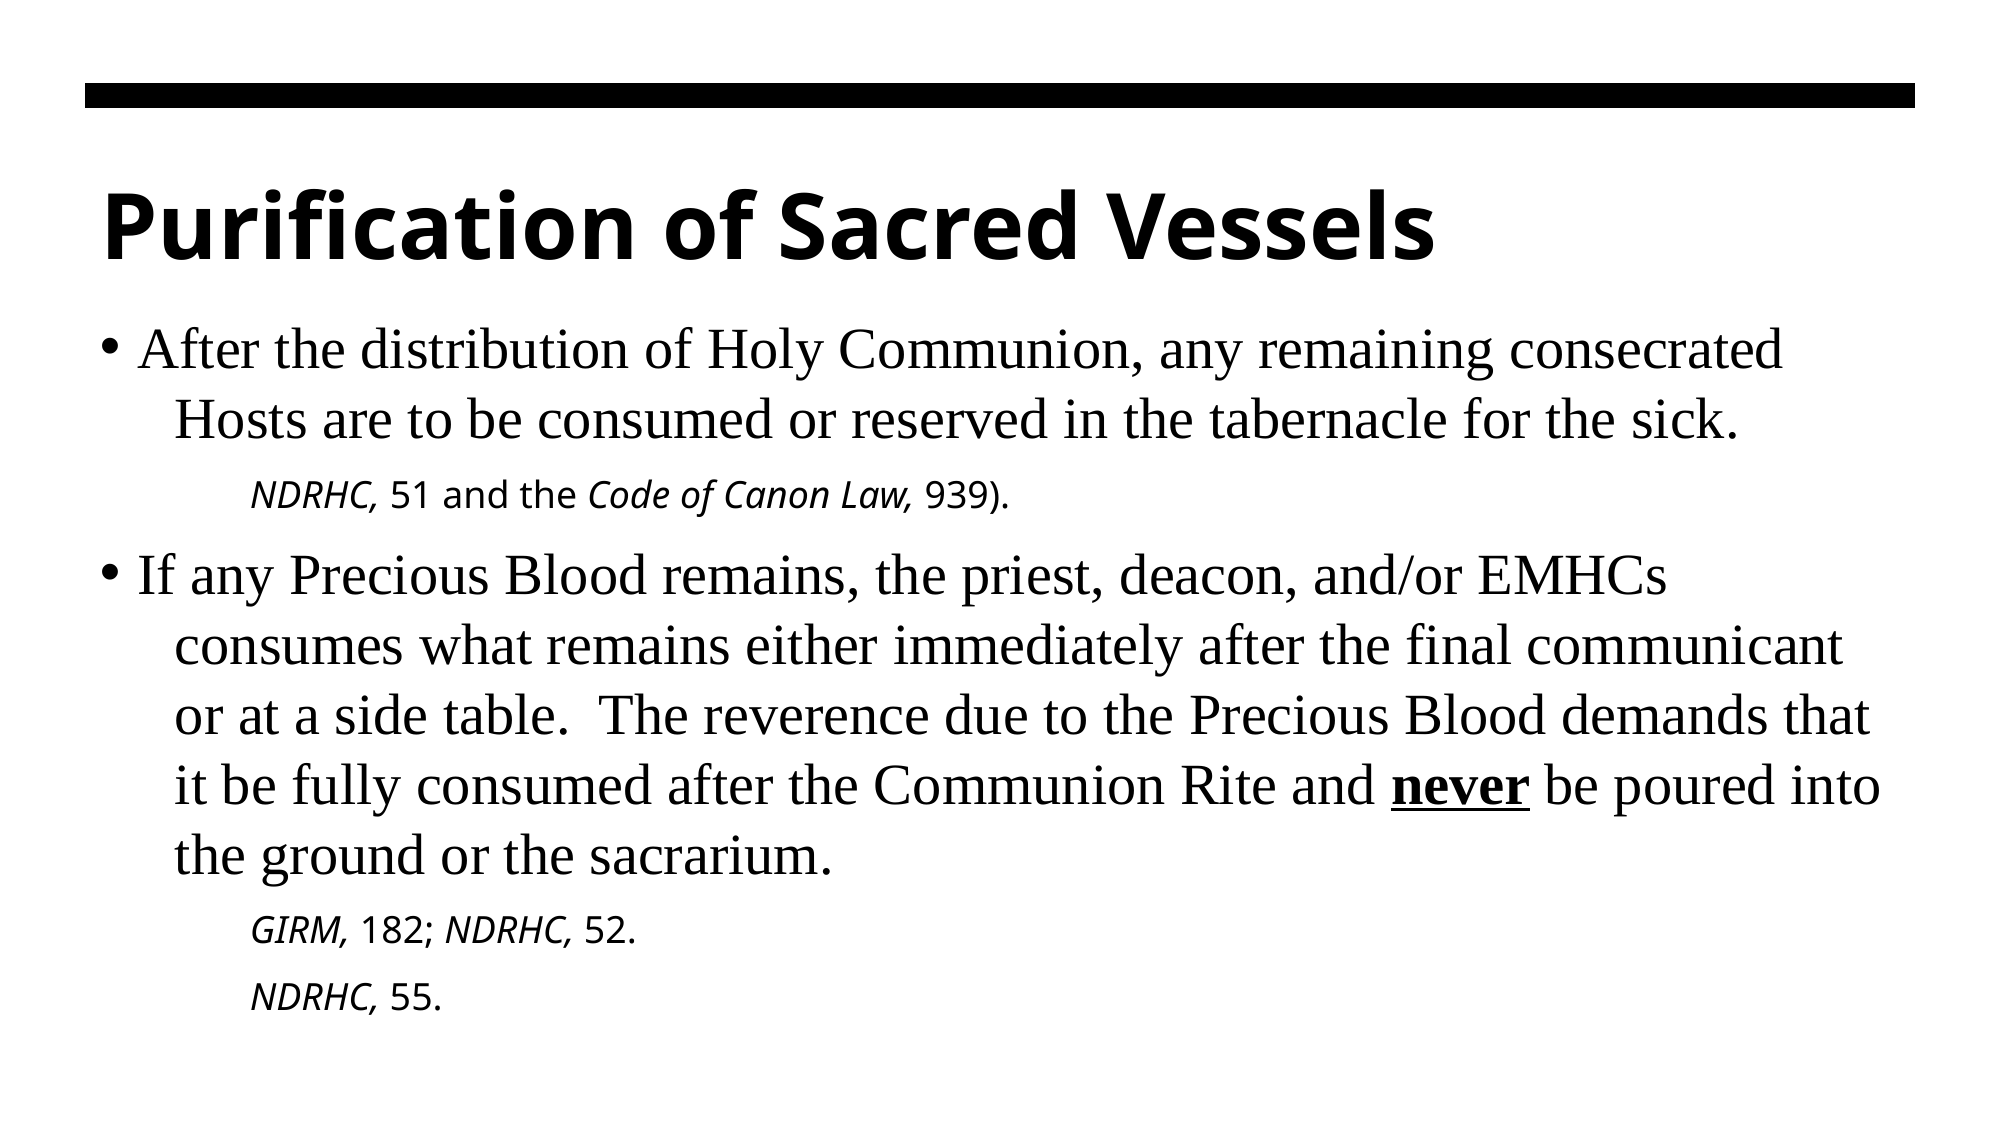

# Purification of Sacred Vessels
After the distribution of Holy Communion, any remaining consecrated Hosts are to be consumed or reserved in the tabernacle for the sick.
		NDRHC, 51 and the Code of Canon Law, 939).
If any Precious Blood remains, the priest, deacon, and/or EMHCs consumes what remains either immediately after the final communicant or at a side table. The reverence due to the Precious Blood demands that it be fully consumed after the Communion Rite and never be poured into the ground or the sacrarium.
		GIRM, 182; NDRHC, 52.
		NDRHC, 55.